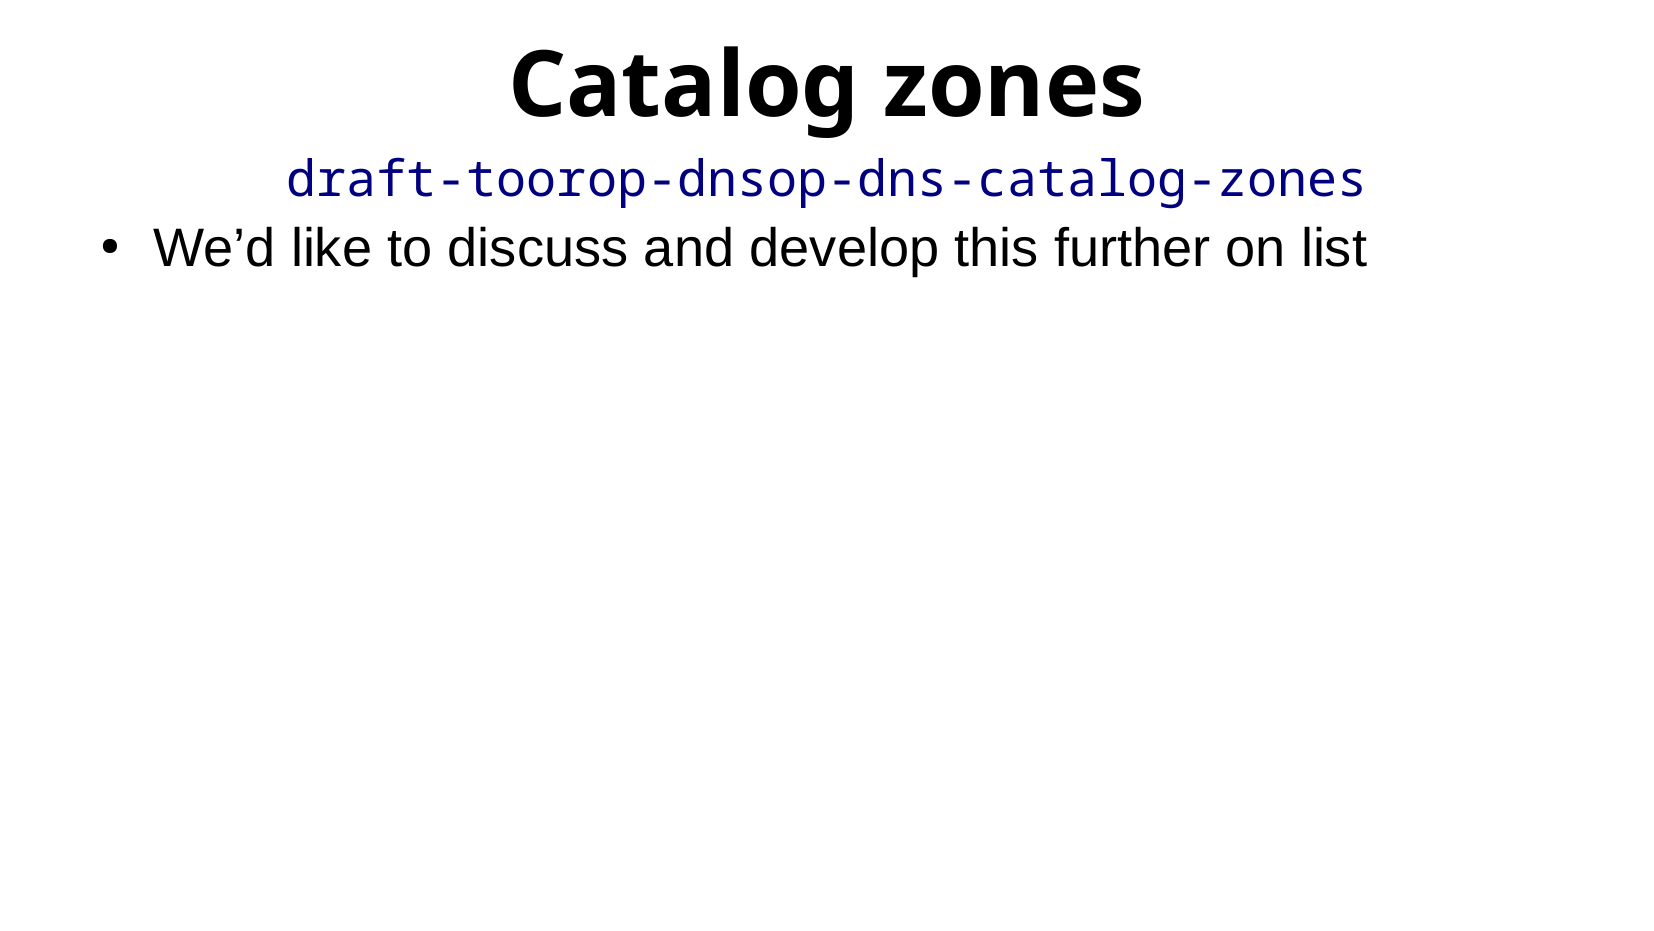

Catalog zones
draft-toorop-dnsop-dns-catalog-zones
# We’d like to discuss and develop this further on list